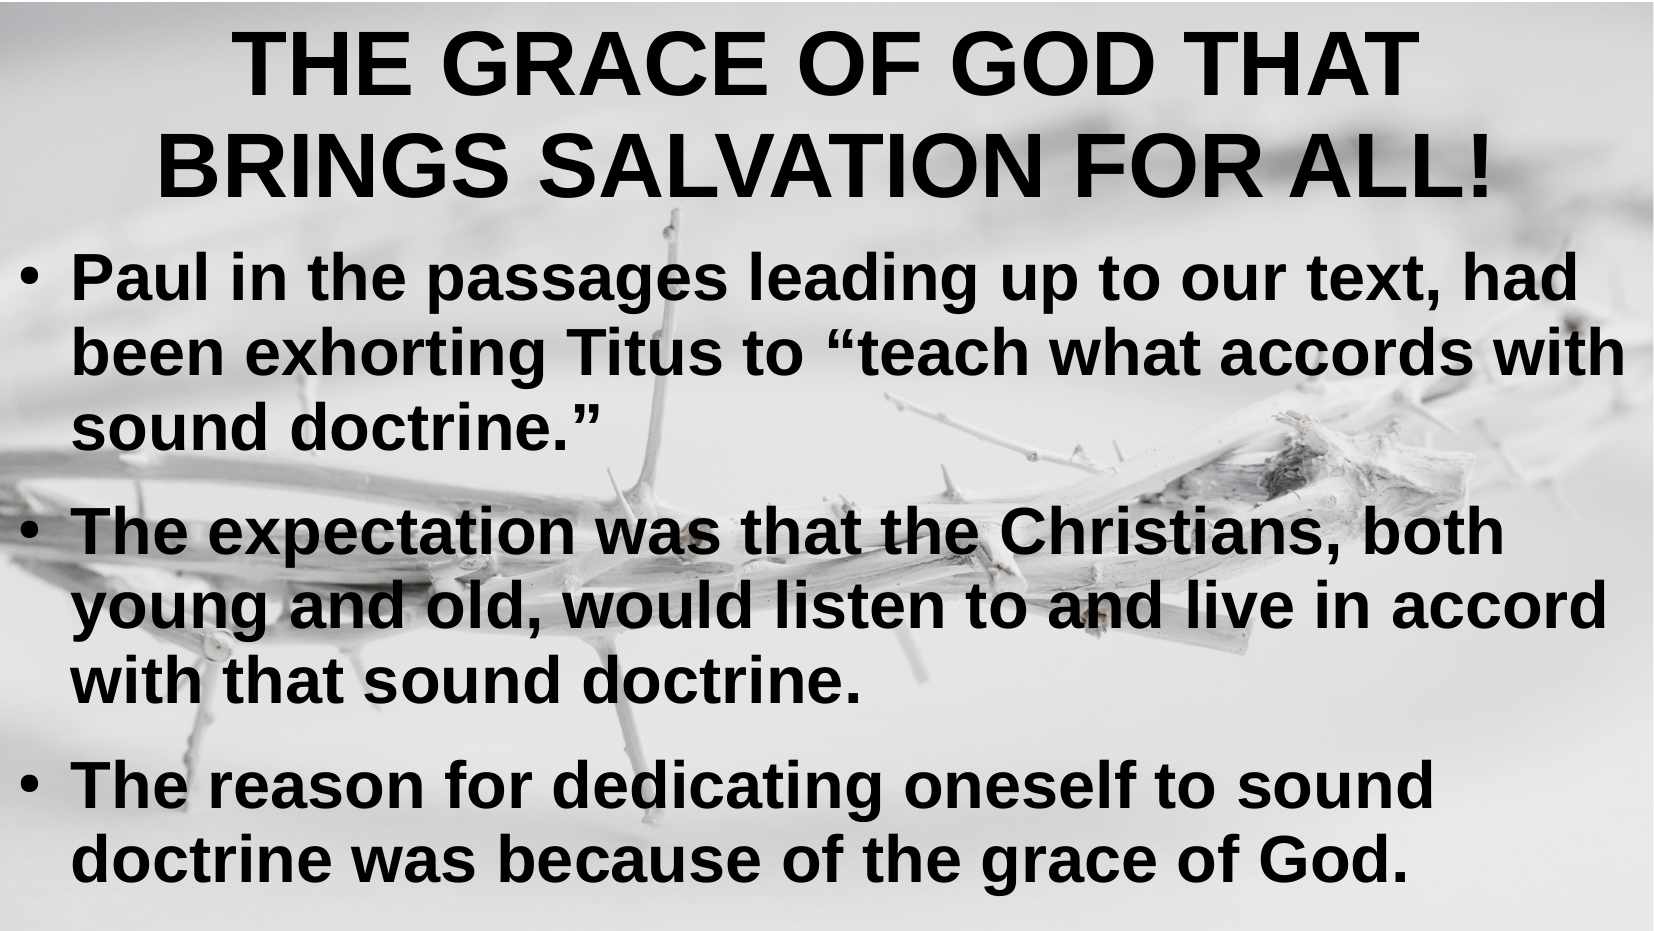

# THE GRACE OF GOD THAT BRINGS SALVATION FOR ALL!
Paul in the passages leading up to our text, had been exhorting Titus to “teach what accords with sound doctrine.”
The expectation was that the Christians, both young and old, would listen to and live in accord with that sound doctrine.
The reason for dedicating oneself to sound doctrine was because of the grace of God.